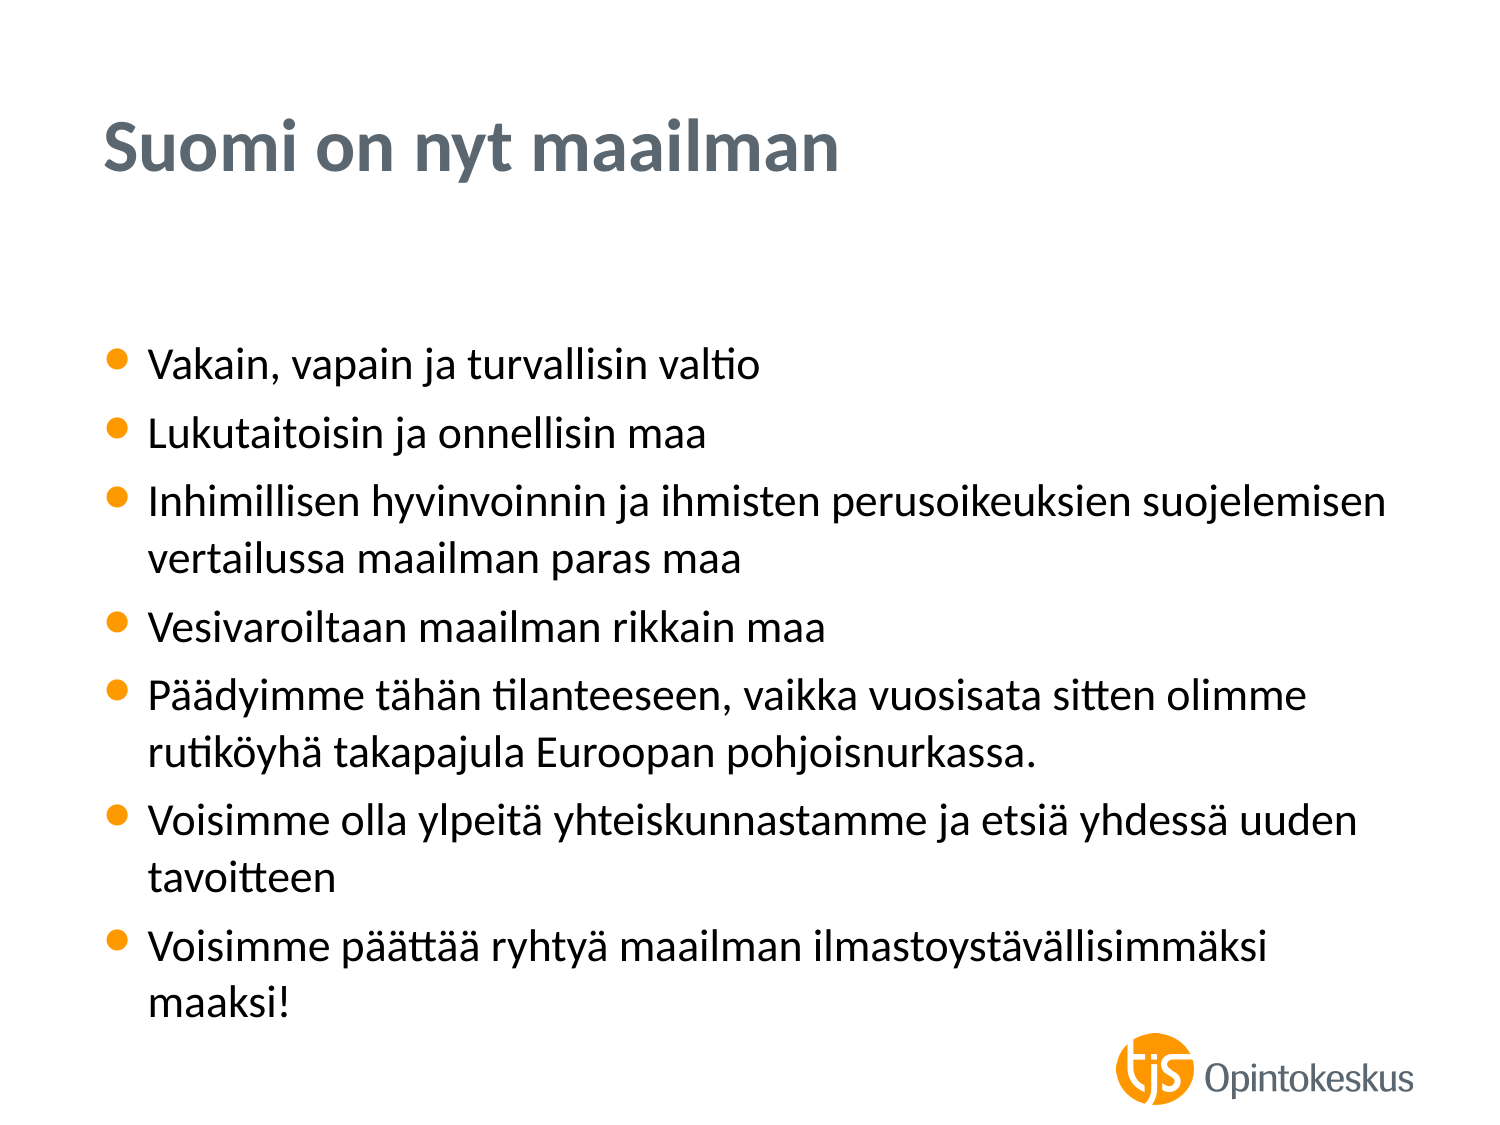

Suomi on nyt maailman
# Vakain, vapain ja turvallisin valtio
Lukutaitoisin ja onnellisin maa
Inhimillisen hyvinvoinnin ja ihmisten perusoikeuksien suojelemisen vertailussa maailman paras maa
Vesivaroiltaan maailman rikkain maa
Päädyimme tähän tilanteeseen, vaikka vuosisata sitten olimme rutiköyhä takapajula Euroopan pohjoisnurkassa.
Voisimme olla ylpeitä yhteiskunnastamme ja etsiä yhdessä uuden tavoitteen
Voisimme päättää ryhtyä maailman ilmastoystävällisimmäksi maaksi!